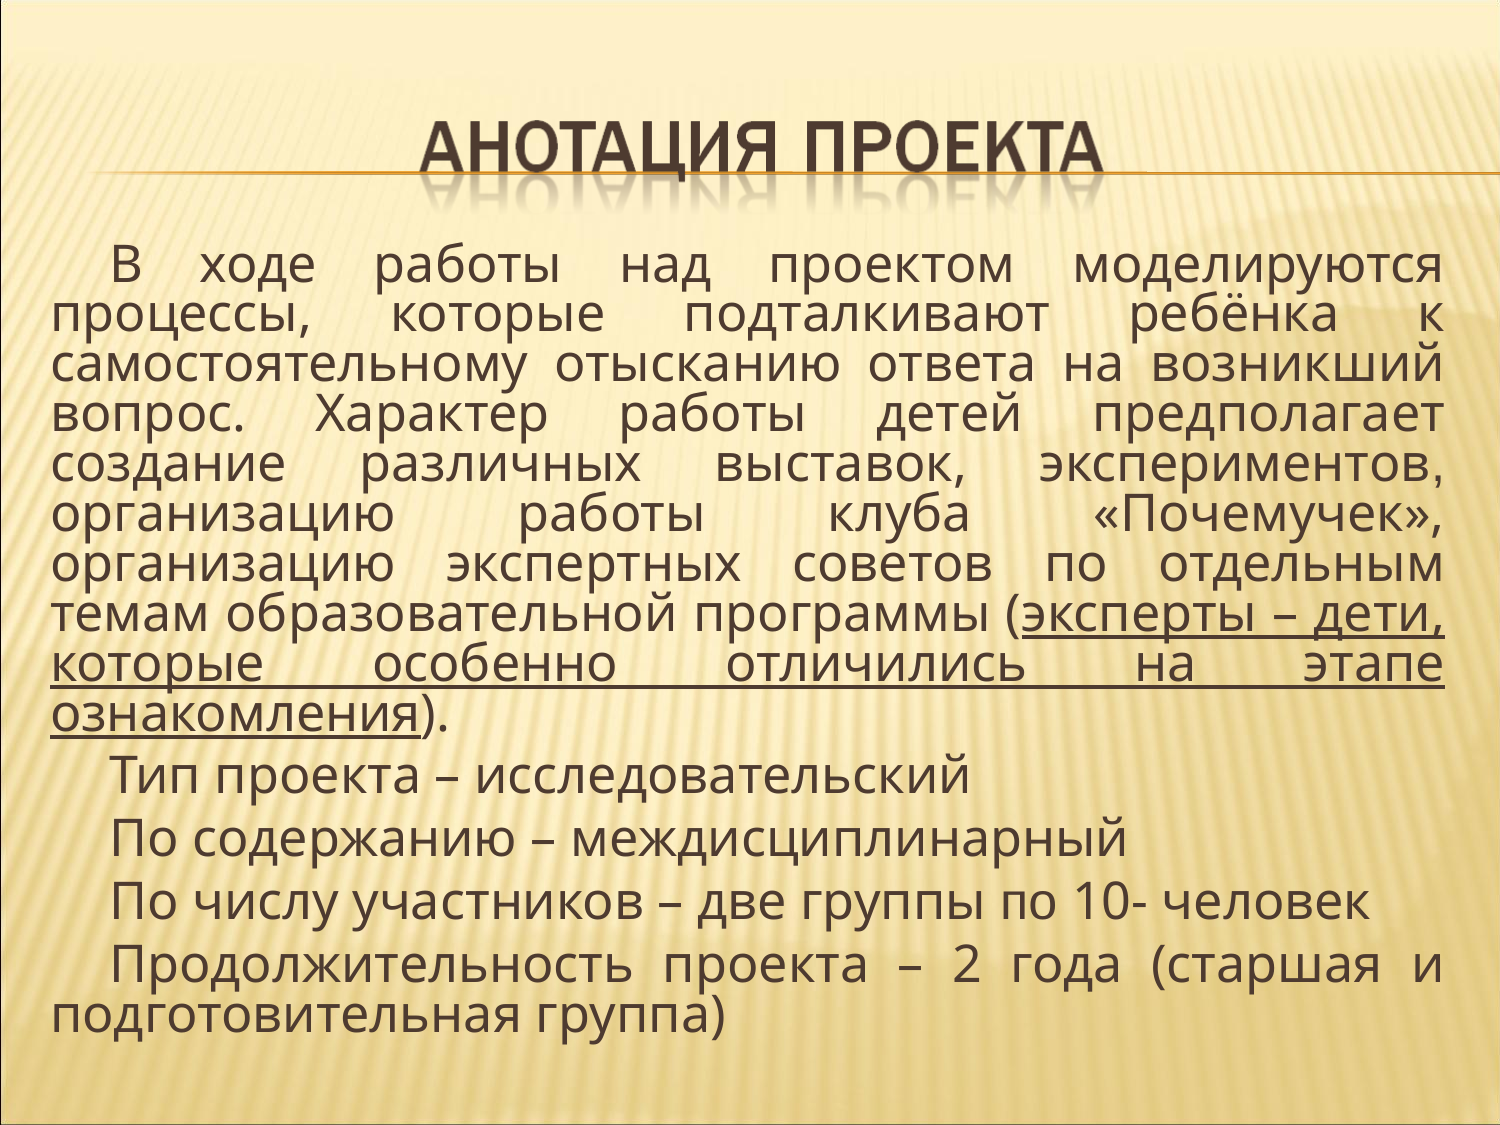

# В ходе работы над проектом моделируются процессы, которые подталкивают ребёнка к самостоятельному отысканию ответа на возникший вопрос. Характер работы детей предполагает создание различных выставок, экспериментов, организацию работы клуба «Почемучек», организацию экспертных советов по отдельным темам образовательной программы (эксперты – дети, которые особенно отличились на этапе ознакомления).
Тип проекта – исследовательский
По содержанию – междисциплинарный
По числу участников – две группы по 10- человек
Продолжительность проекта – 2 года (старшая и подготовительная группа)